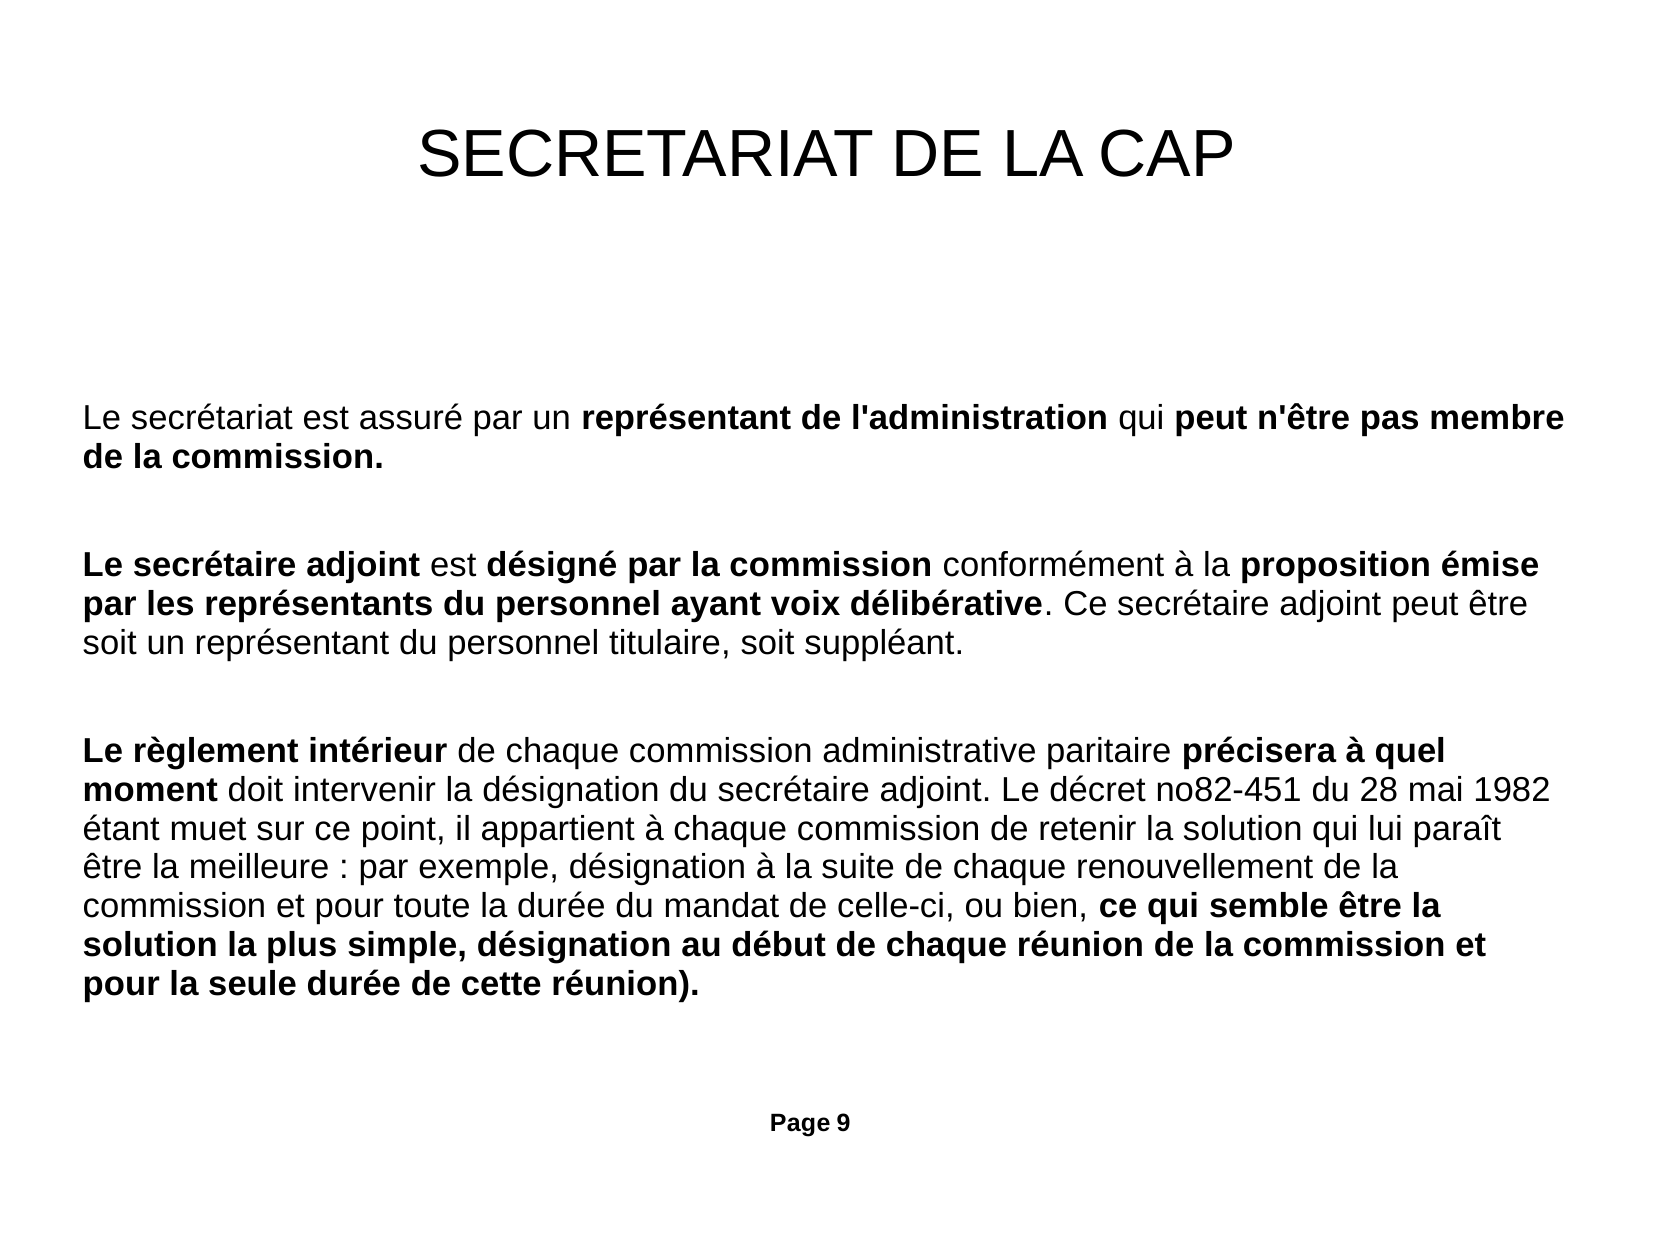

# SECRETARIAT DE LA CAP
Le secrétariat est assuré par un représentant de l'administration qui peut n'être pas membre de la commission.
Le secrétaire adjoint est désigné par la commission conformément à la proposition émise par les représentants du personnel ayant voix délibérative. Ce secrétaire adjoint peut être soit un représentant du personnel titulaire, soit suppléant.
Le règlement intérieur de chaque commission administrative paritaire précisera à quel moment doit intervenir la désignation du secrétaire adjoint. Le décret no82-451 du 28 mai 1982 étant muet sur ce point, il appartient à chaque commission de retenir la solution qui lui paraît être la meilleure : par exemple, désignation à la suite de chaque renouvellement de la commission et pour toute la durée du mandat de celle-ci, ou bien, ce qui semble être la solution la plus simple, désignation au début de chaque réunion de la commission et pour la seule durée de cette réunion).